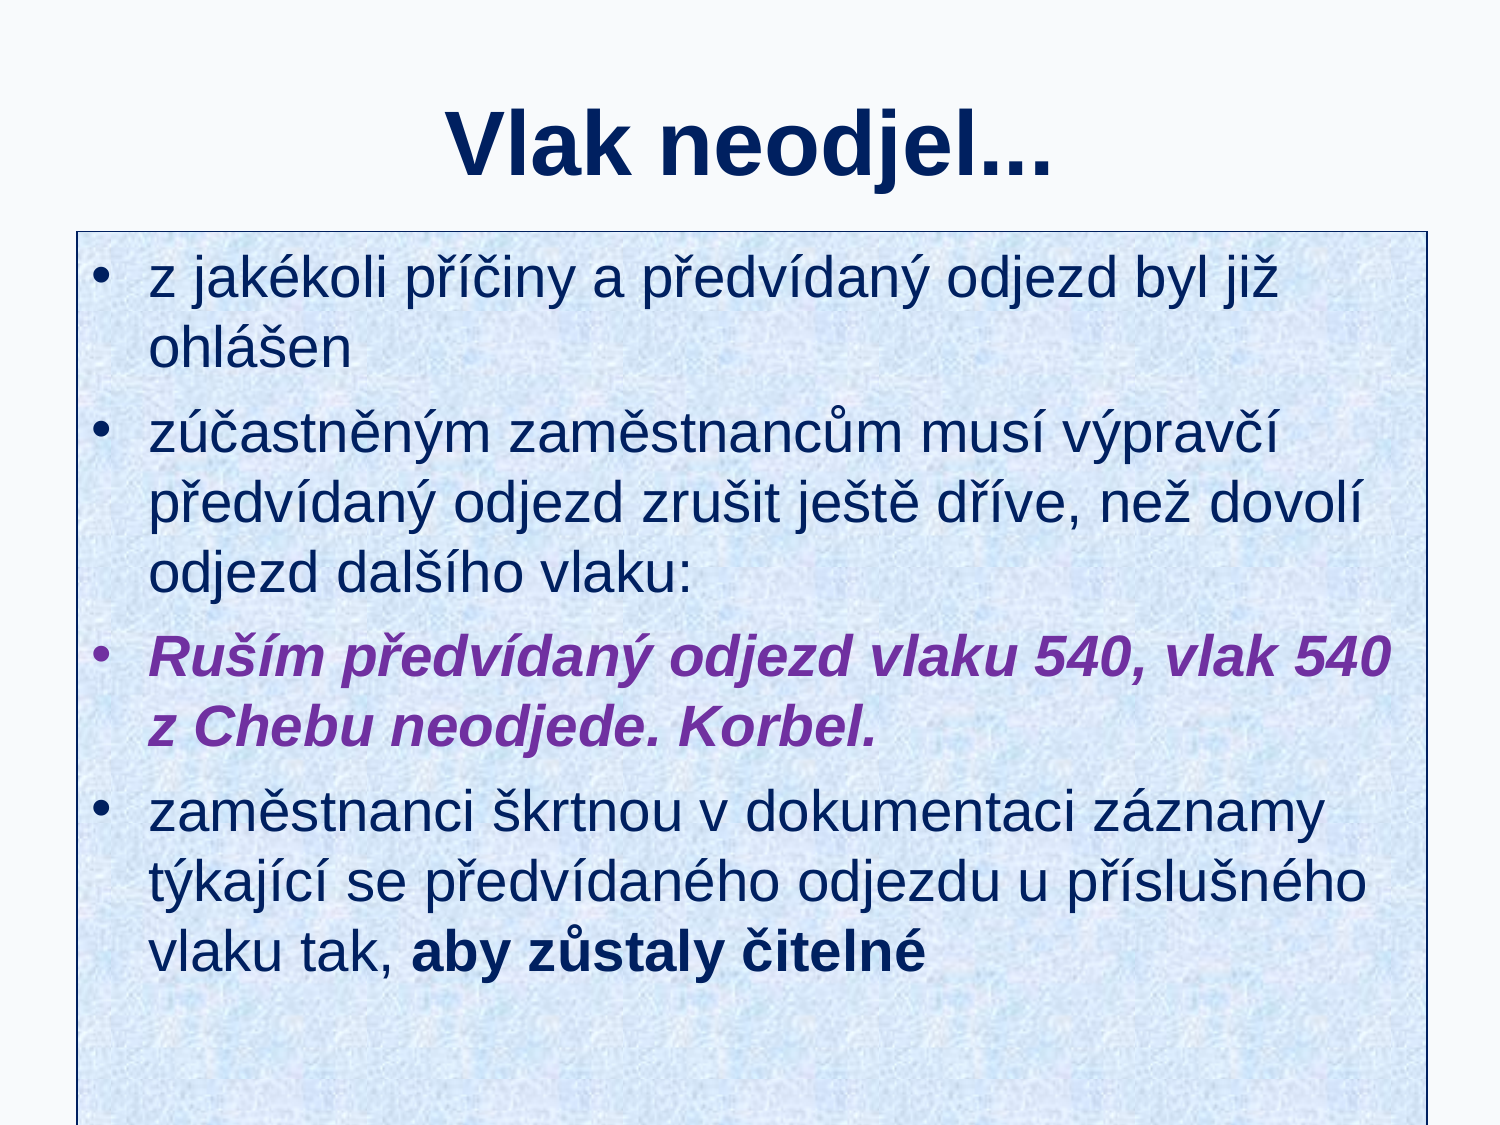

# Vlak neodjel...
z jakékoli příčiny a předvídaný odjezd byl již ohlášen
zúčastněným zaměstnancům musí výpravčí předvídaný odjezd zrušit ještě dříve, než dovolí odjezd dalšího vlaku:
Ruším předvídaný odjezd vlaku 540, vlak 540 z Chebu neodjede. Korbel.
zaměstnanci škrtnou v dokumentaci záznamy týkající se předvídaného odjezdu u příslušného vlaku tak, aby zůstaly čitelné